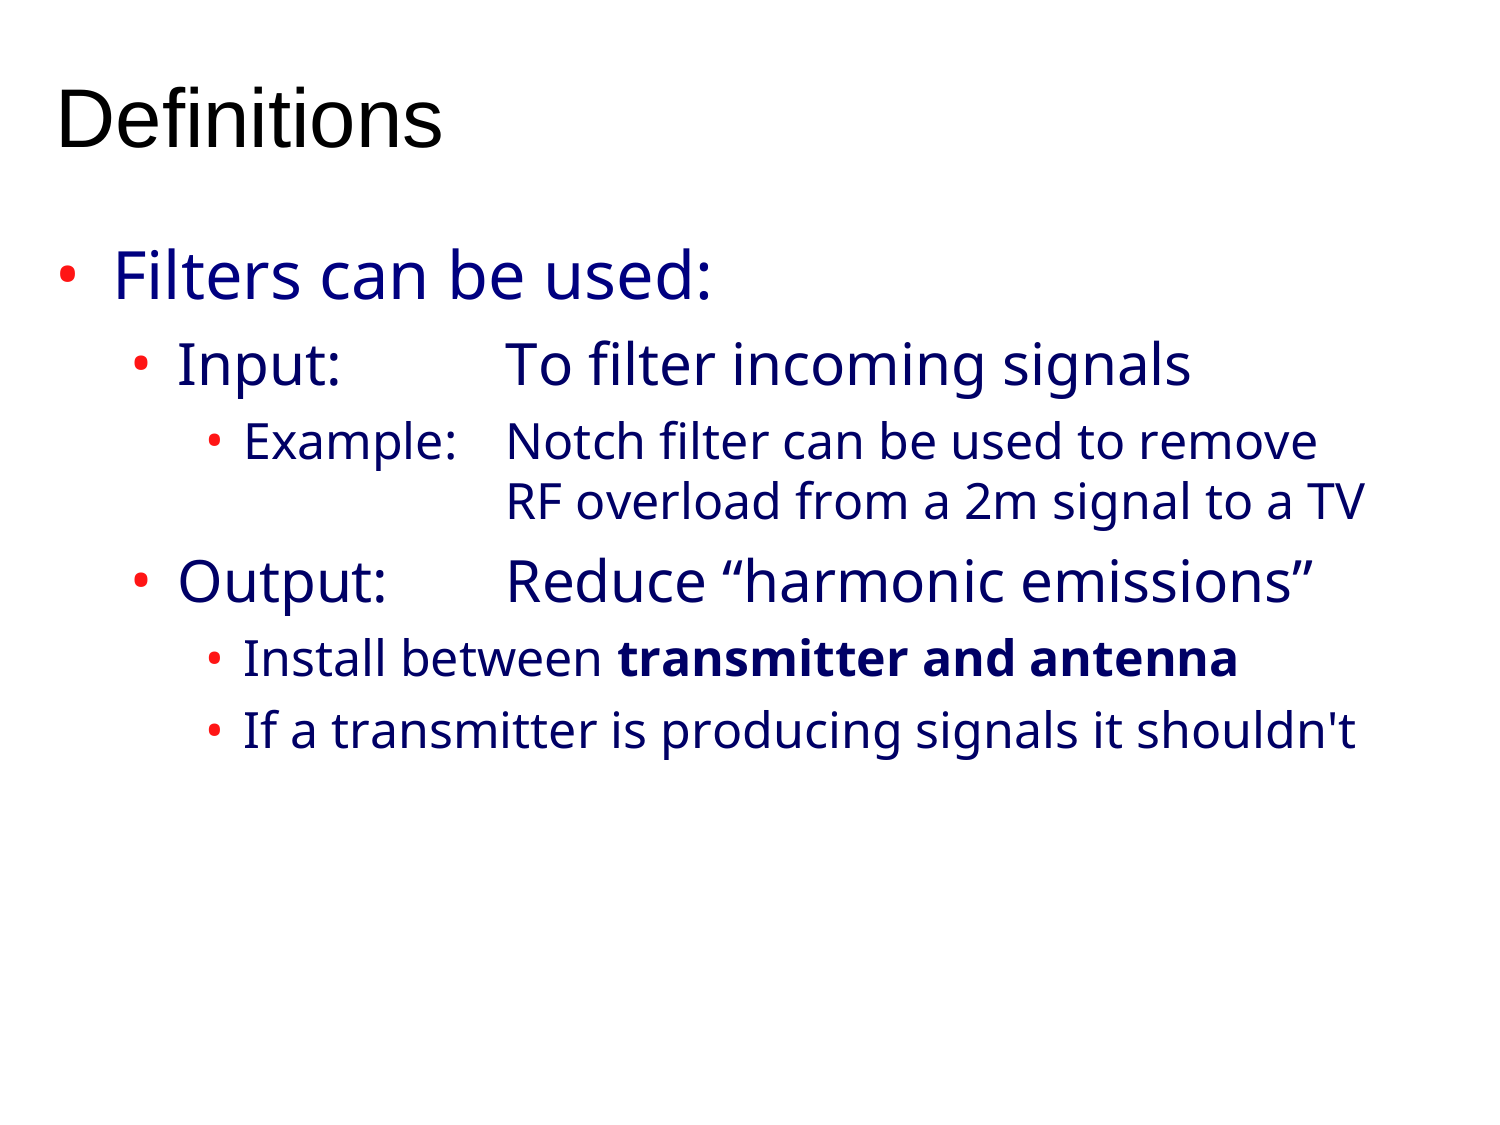

# Definitions
Filters can be used:
Input: 	To filter incoming signals
Example:	Notch filter can be used to remove 			RF overload from a 2m signal to a TV
Output:	Reduce “harmonic emissions”
Install between transmitter and antenna
If a transmitter is producing signals it shouldn't